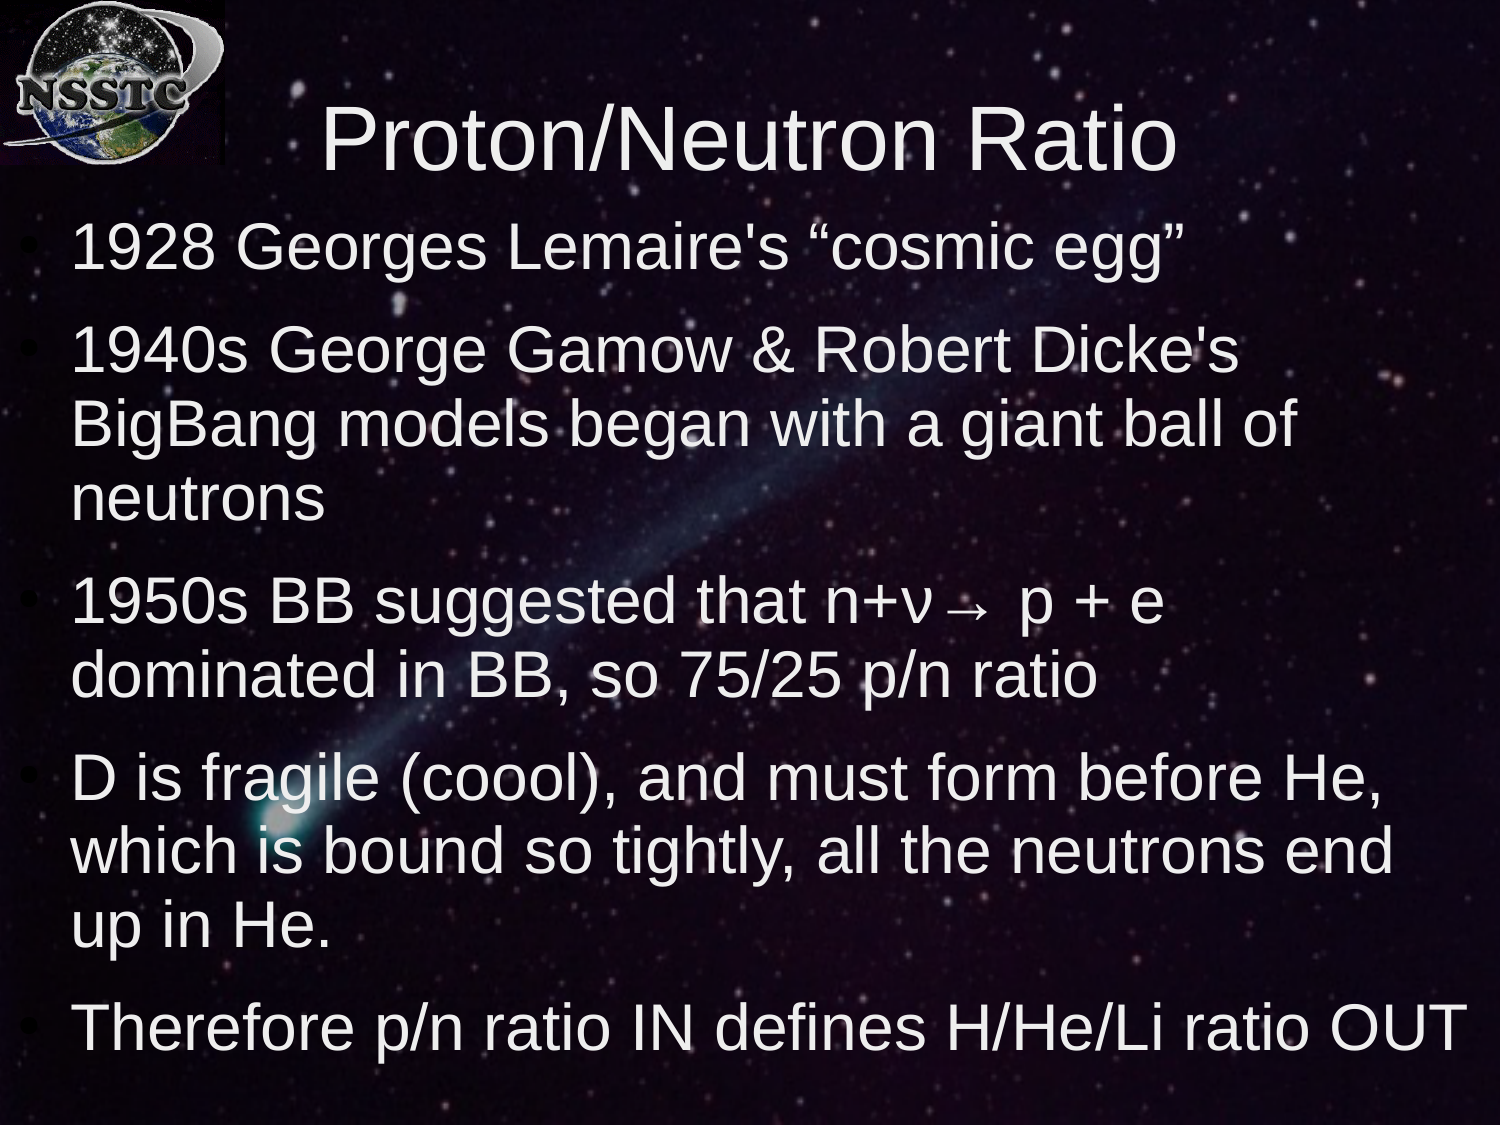

# Proton/Neutron Ratio
1928 Georges Lemaire's “cosmic egg”
1940s George Gamow & Robert Dicke's BigBang models began with a giant ball of neutrons
1950s BB suggested that n+ν→ p + e dominated in BB, so 75/25 p/n ratio
D is fragile (coool), and must form before He, which is bound so tightly, all the neutrons end up in He.
Therefore p/n ratio IN defines H/He/Li ratio OUT